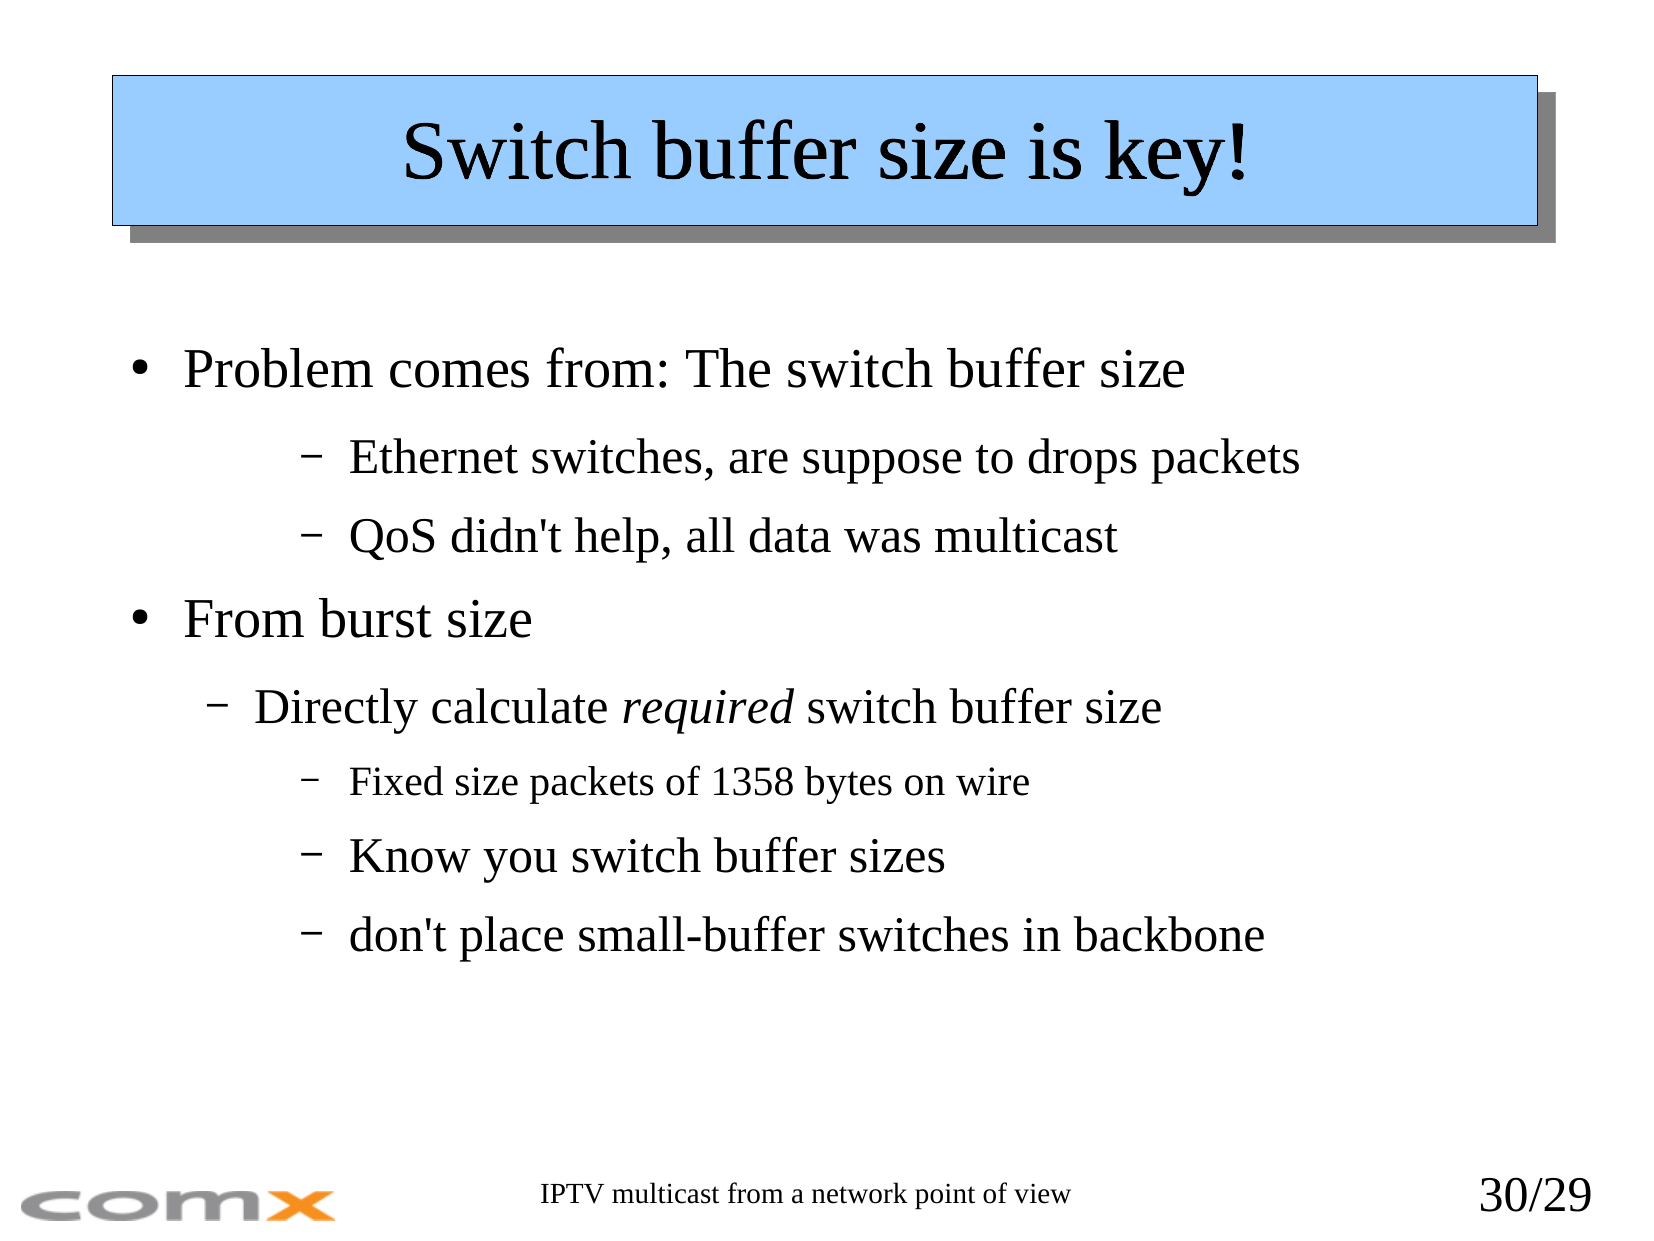

# Switch buffer size is key!
Problem comes from: The switch buffer size
Ethernet switches, are suppose to drops packets
QoS didn't help, all data was multicast
From burst size
Directly calculate required switch buffer size
Fixed size packets of 1358 bytes on wire
Know you switch buffer sizes
don't place small-buffer switches in backbone